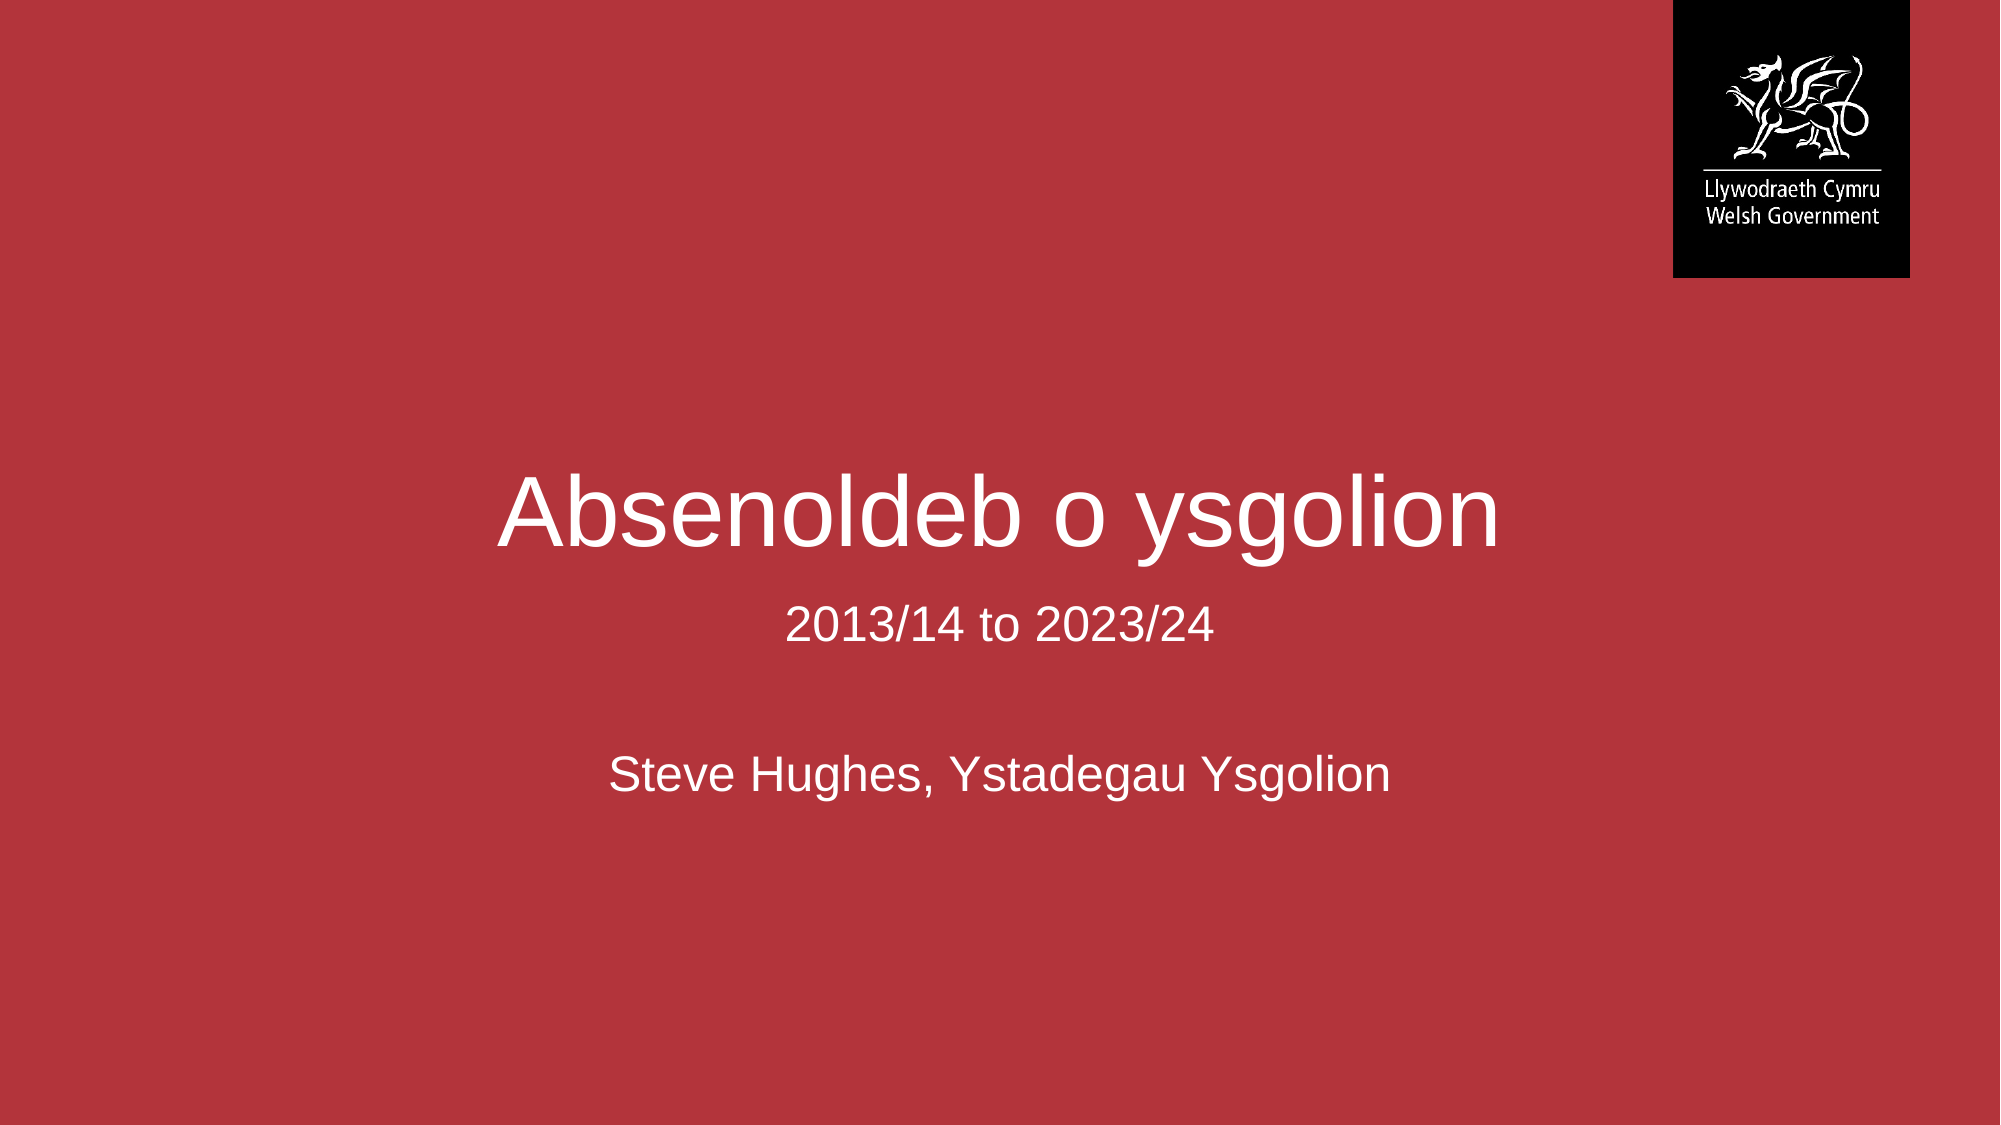

Absenoldeb o ysgolion
# 2013/14 to 2023/24
Steve Hughes, Ystadegau Ysgolion